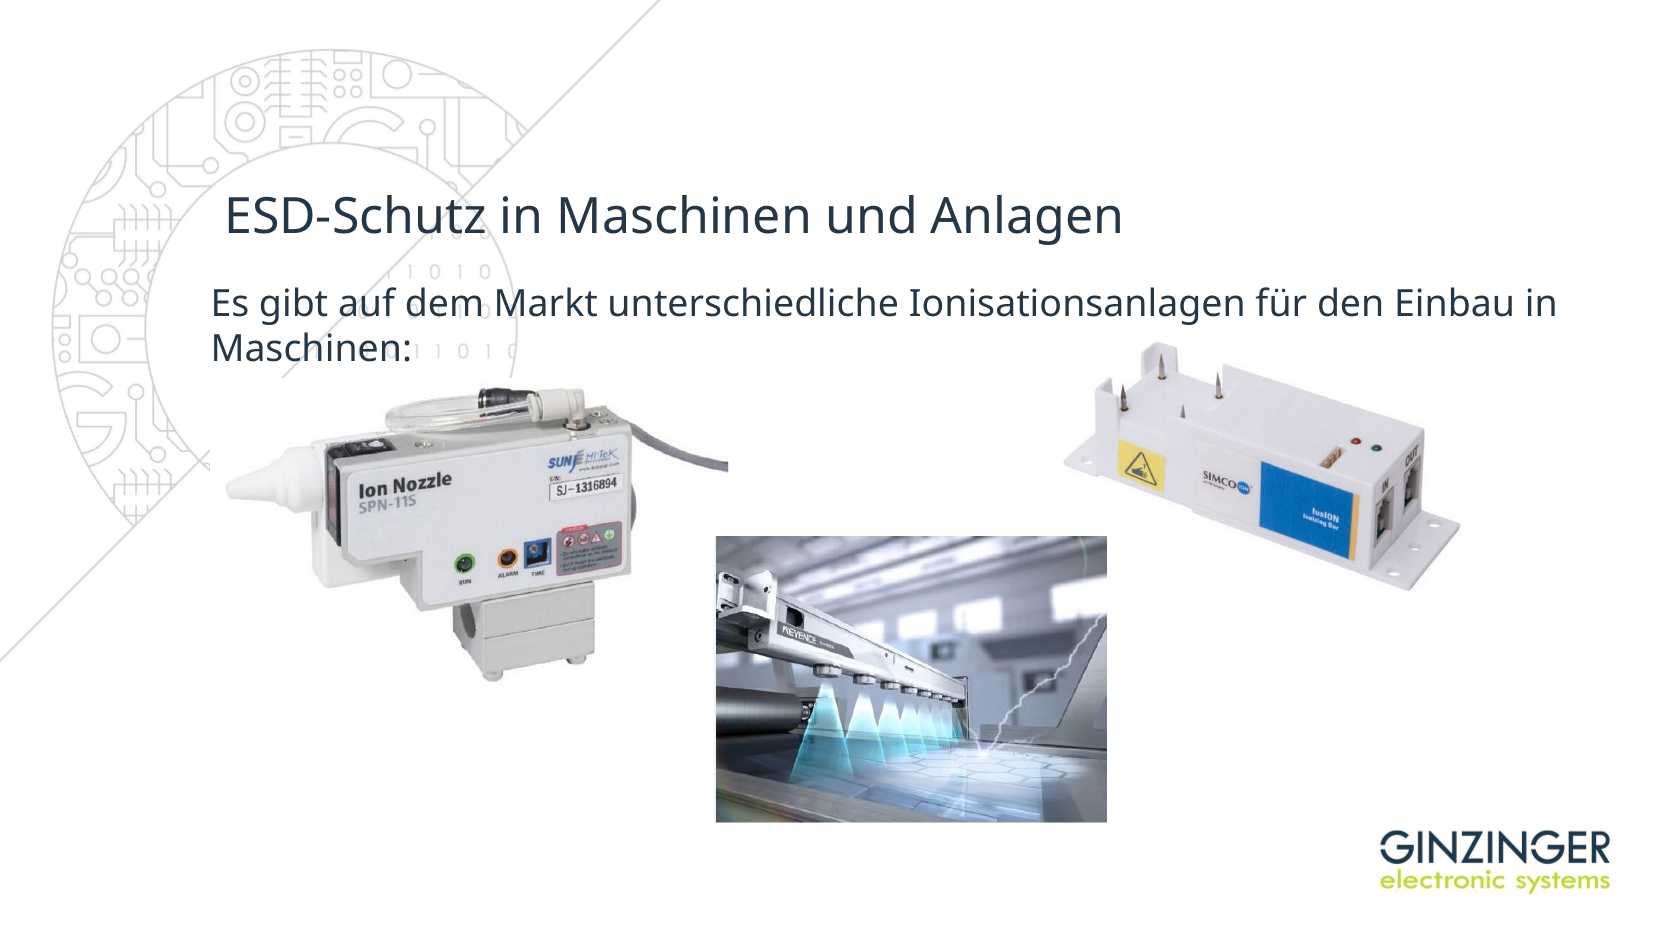

# ESD-Schutz in Maschinen und Anlagen
Es gibt auf dem Markt unterschiedliche Ionisationsanlagen für den Einbau in Maschinen: